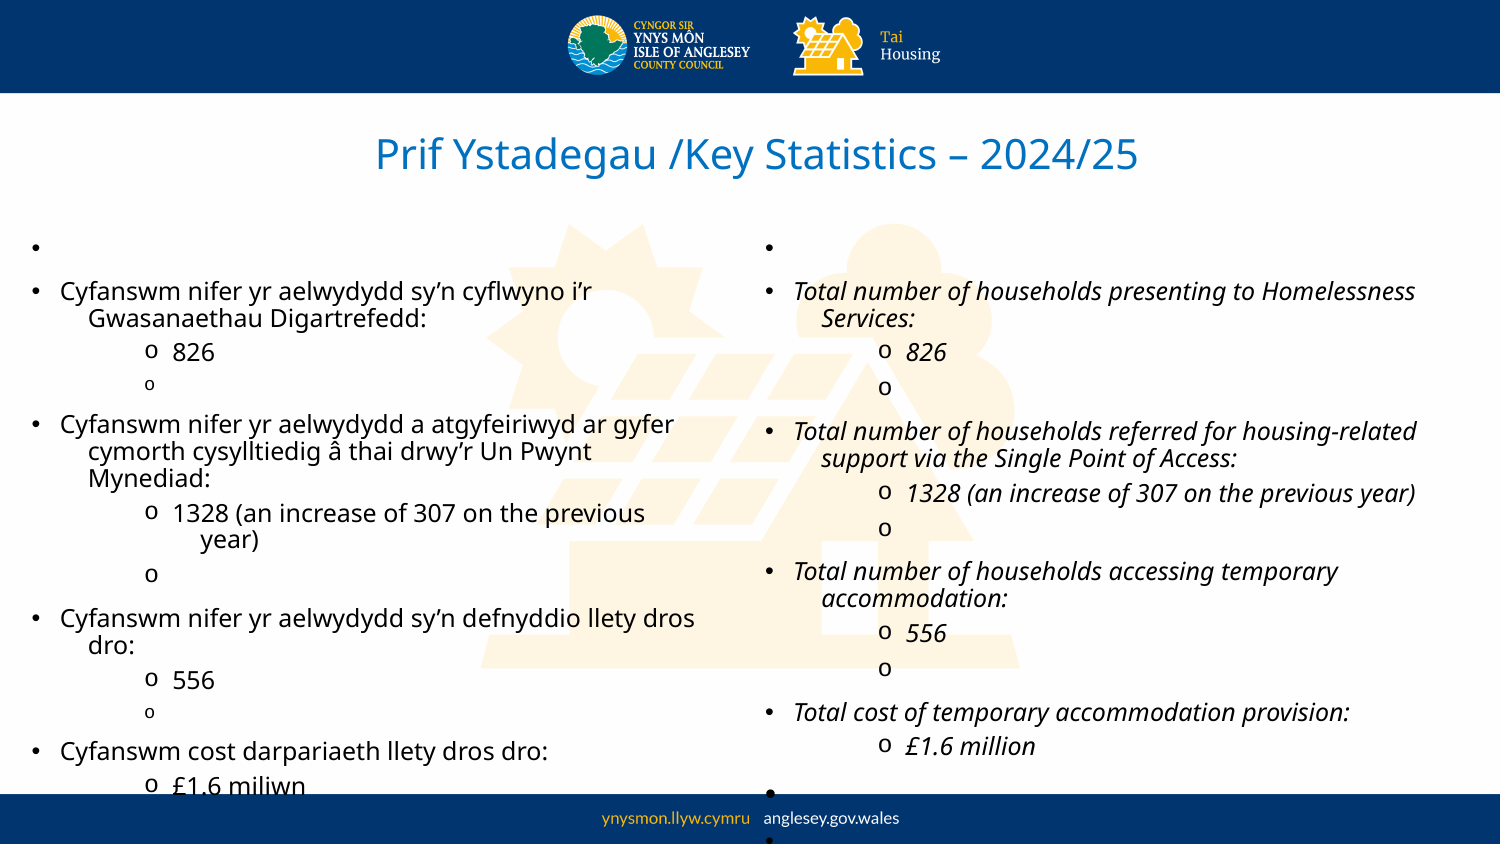

# Prif Ystadegau /Key Statistics – 2024/25
Cyfanswm nifer yr aelwydydd sy’n cyflwyno i’r Gwasanaethau Digartrefedd:​
826
Cyfanswm nifer yr aelwydydd a atgyfeiriwyd ar gyfer cymorth cysylltiedig â thai drwy’r Un Pwynt Mynediad:​
1328 (an increase of 307 on the previous year)
Cyfanswm nifer yr aelwydydd sy’n defnyddio llety dros dro:​
556
Cyfanswm cost darpariaeth llety dros dro:​
£1.6 miliwn
Total number of households presenting to Homelessness Services:
826
Total number of households referred for housing-related support via the Single Point of Access:
1328 (an increase of 307 on the previous year)
Total number of households accessing temporary accommodation:
556
Total cost of temporary accommodation provision:
£1.6 million